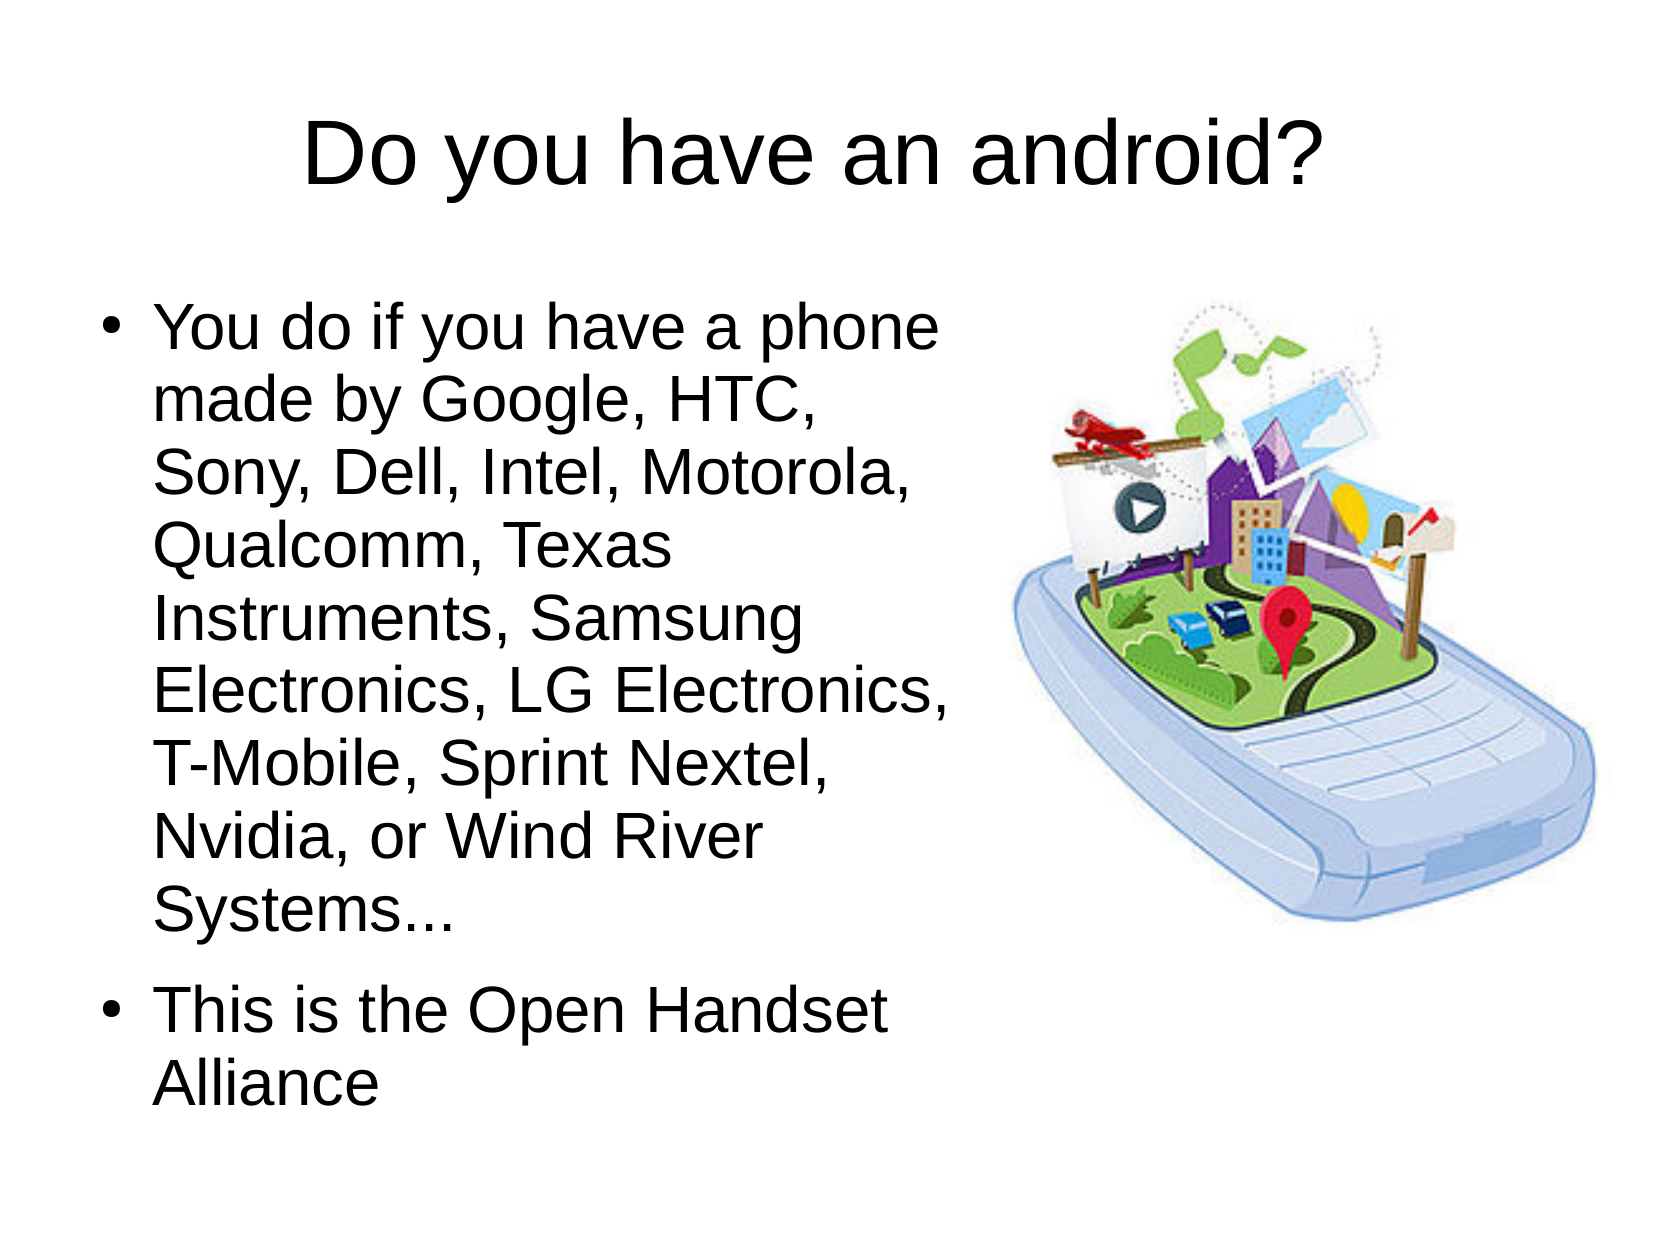

# Do you have an android?
You do if you have a phone made by Google, HTC, Sony, Dell, Intel, Motorola, Qualcomm, Texas Instruments, Samsung Electronics, LG Electronics, T-Mobile, Sprint Nextel, Nvidia, or Wind River Systems...
This is the Open Handset Alliance